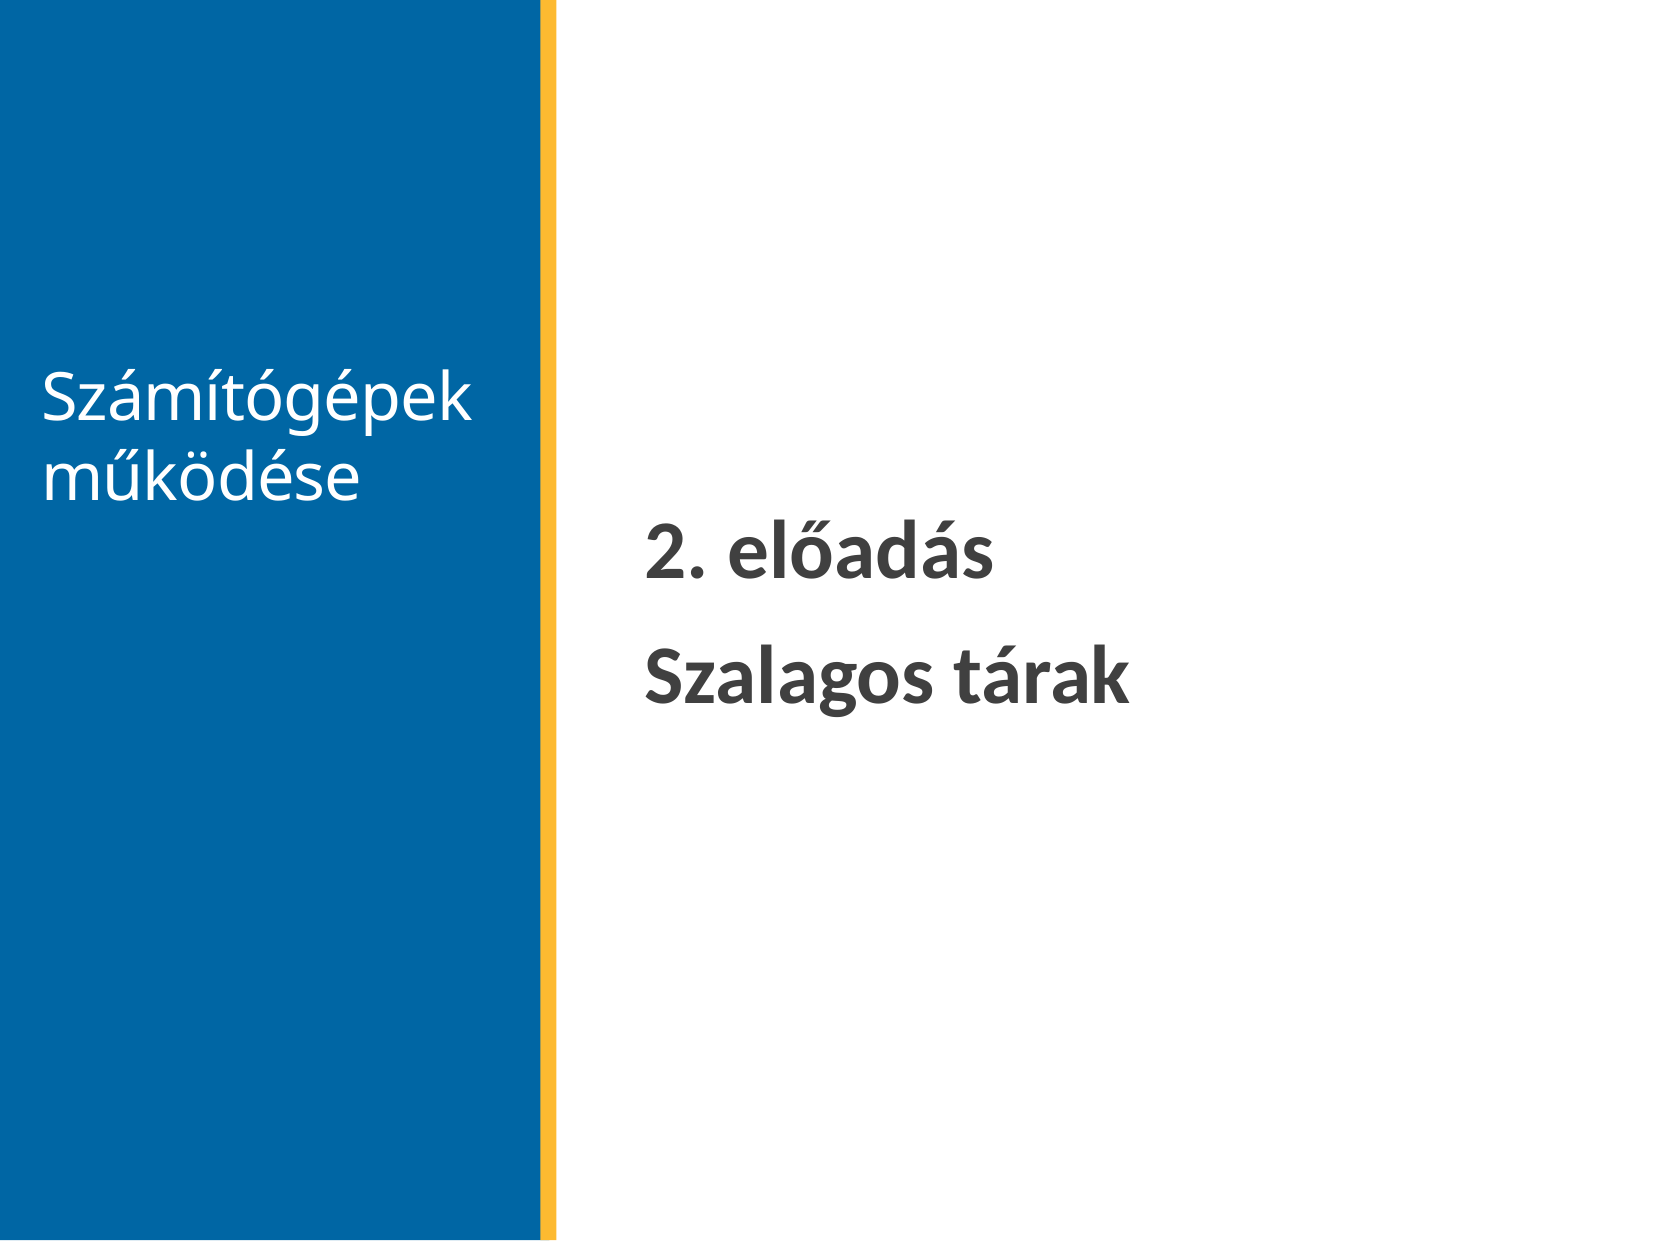

# Számítógépek működése
2. előadás
Szalagos tárak